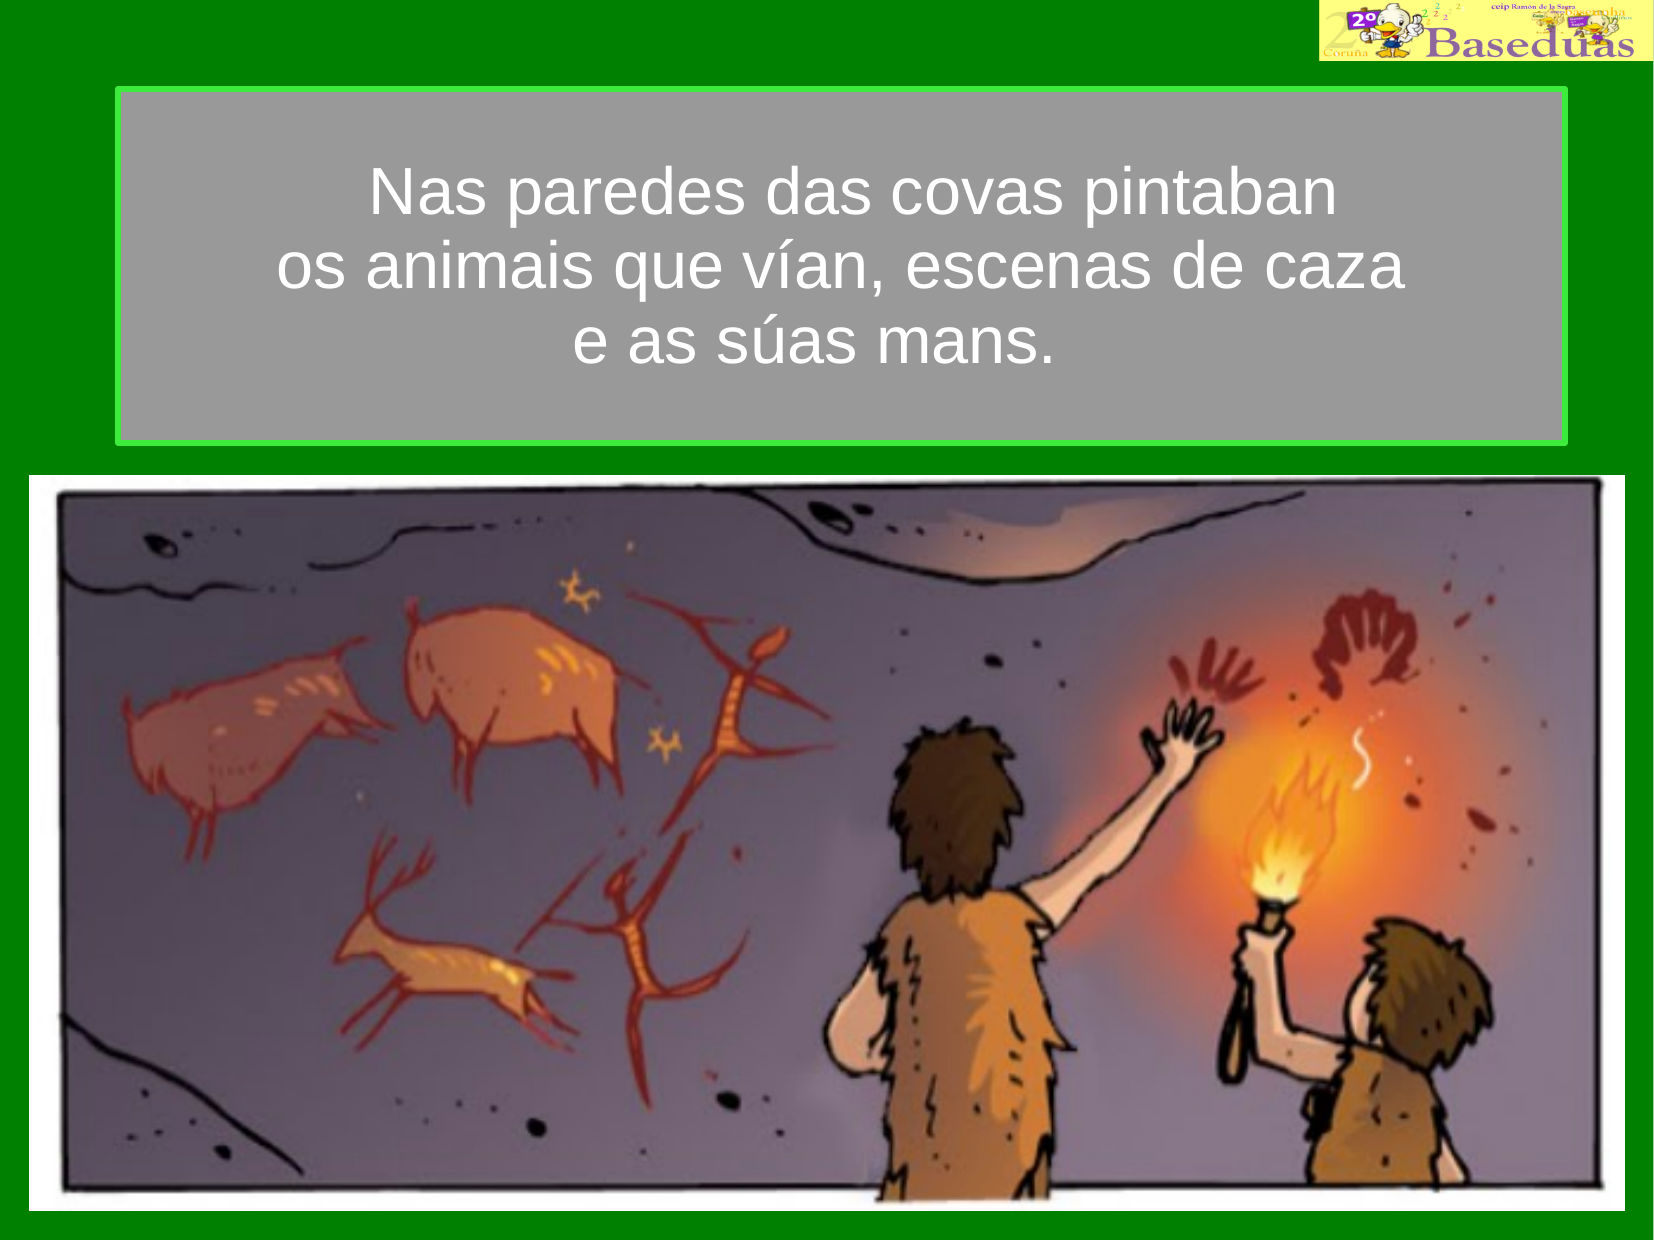

Nas paredes das covas pintaban
os animais que vían, escenas de caza
 e as súas mans.